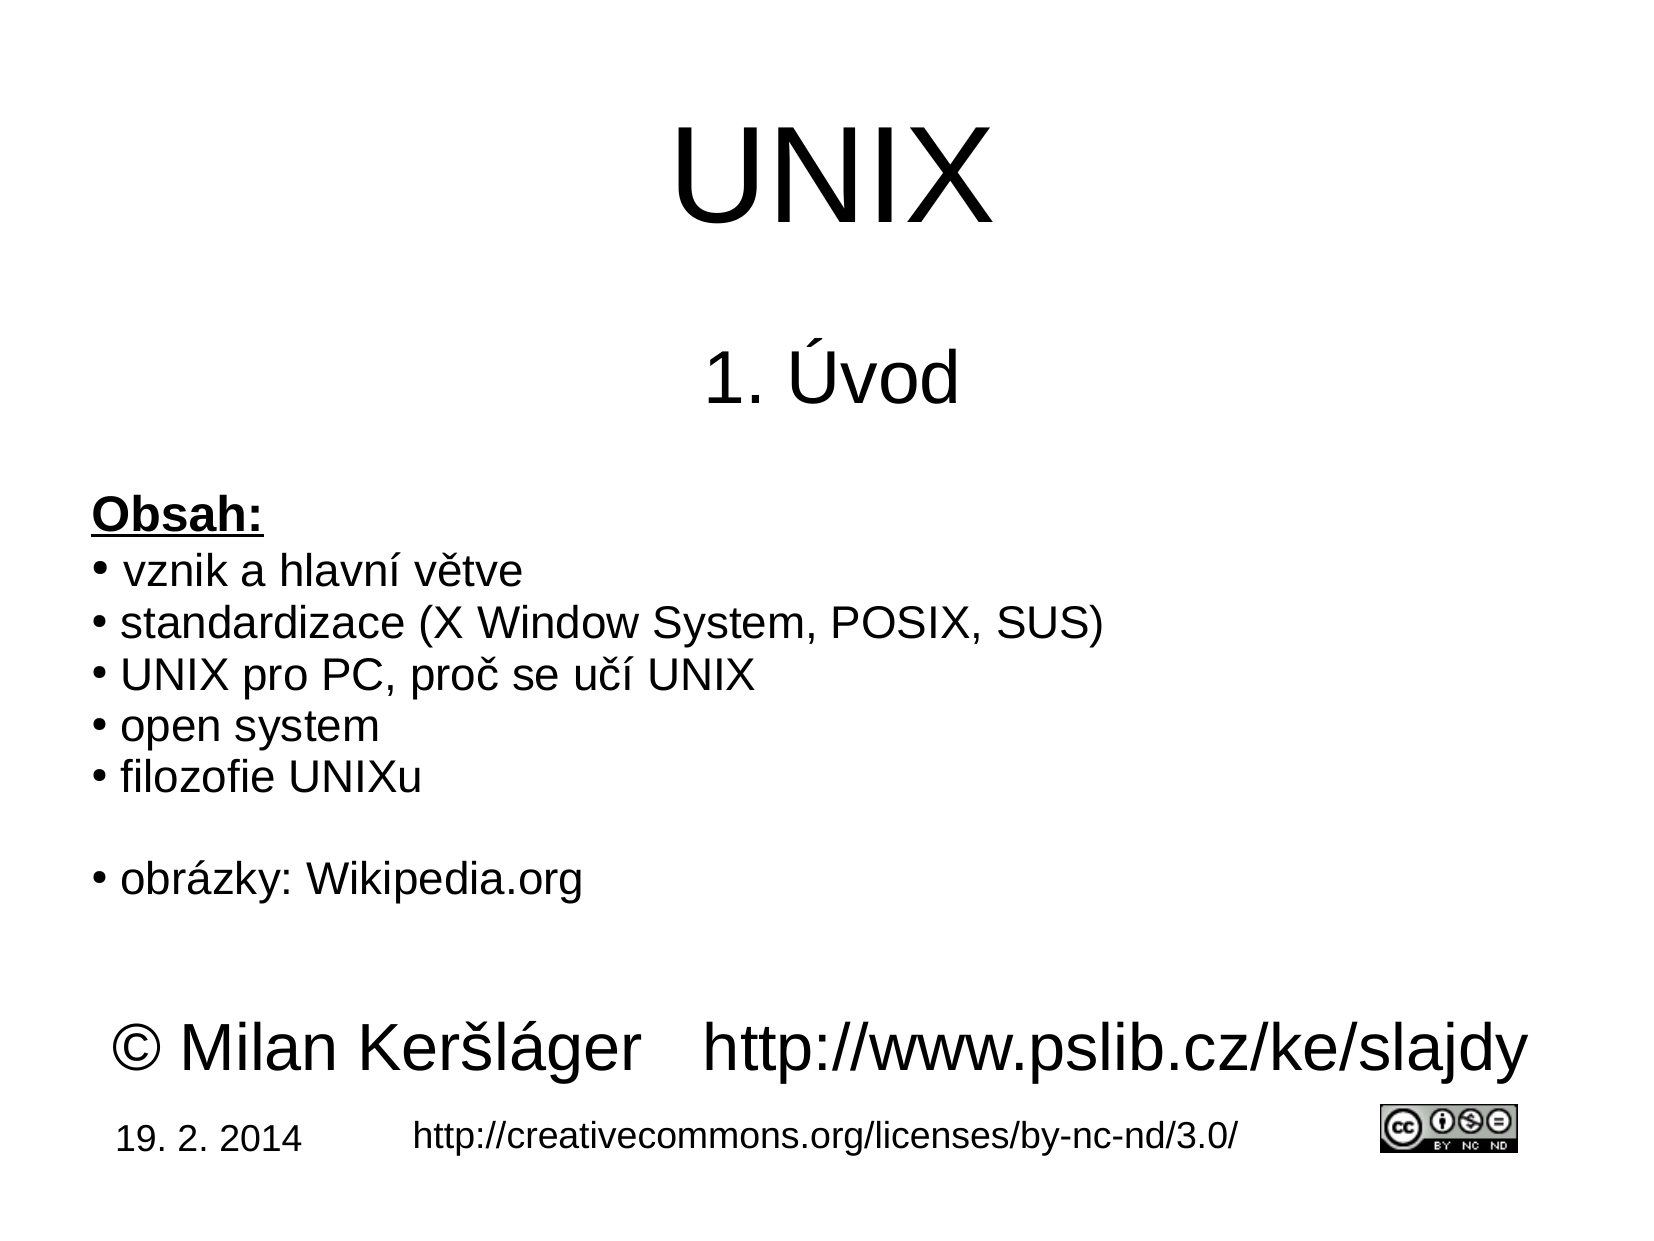

# UNIX 1. Úvod
Obsah:
 vznik a hlavní větve
 standardizace (X Window System, POSIX, SUS)
 UNIX pro PC, proč se učí UNIX
 open system
 filozofie UNIXu
 obrázky: Wikipedia.org
© Milan Keršláger	http://www.pslib.cz/ke/slajdy
http://creativecommons.org/licenses/by-nc-nd/3.0/
19. 2. 2014